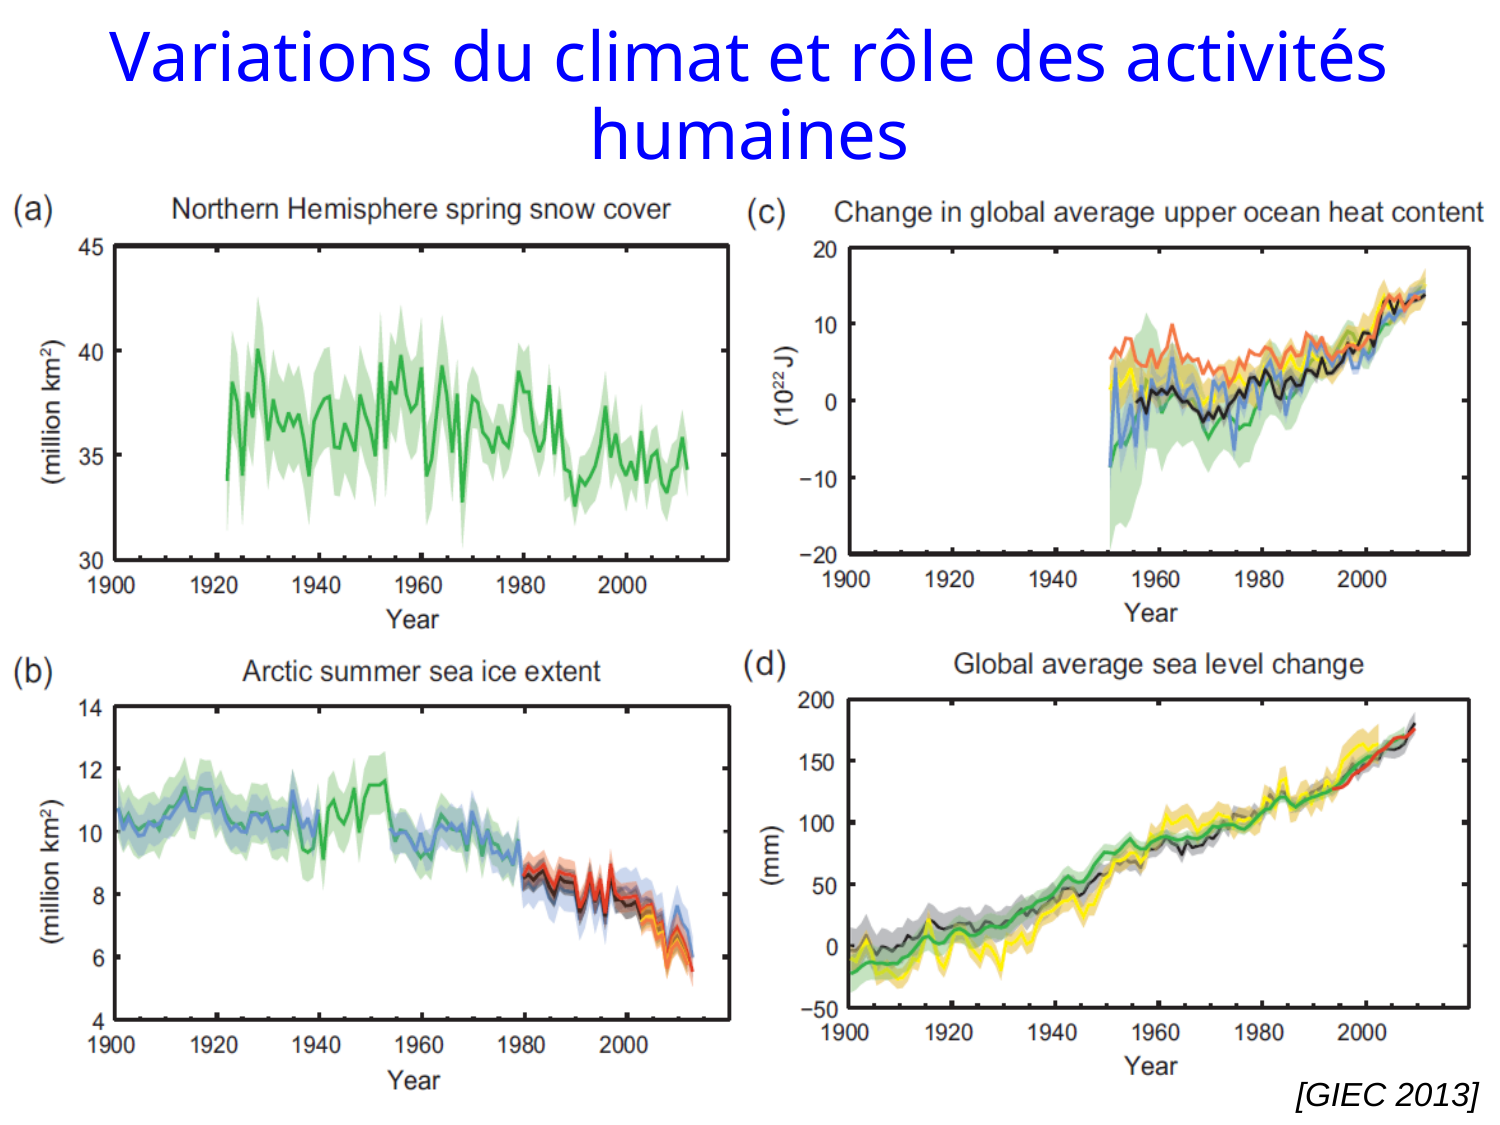

# Variations du climat et rôle des activités humaines
[GIEC 2013]